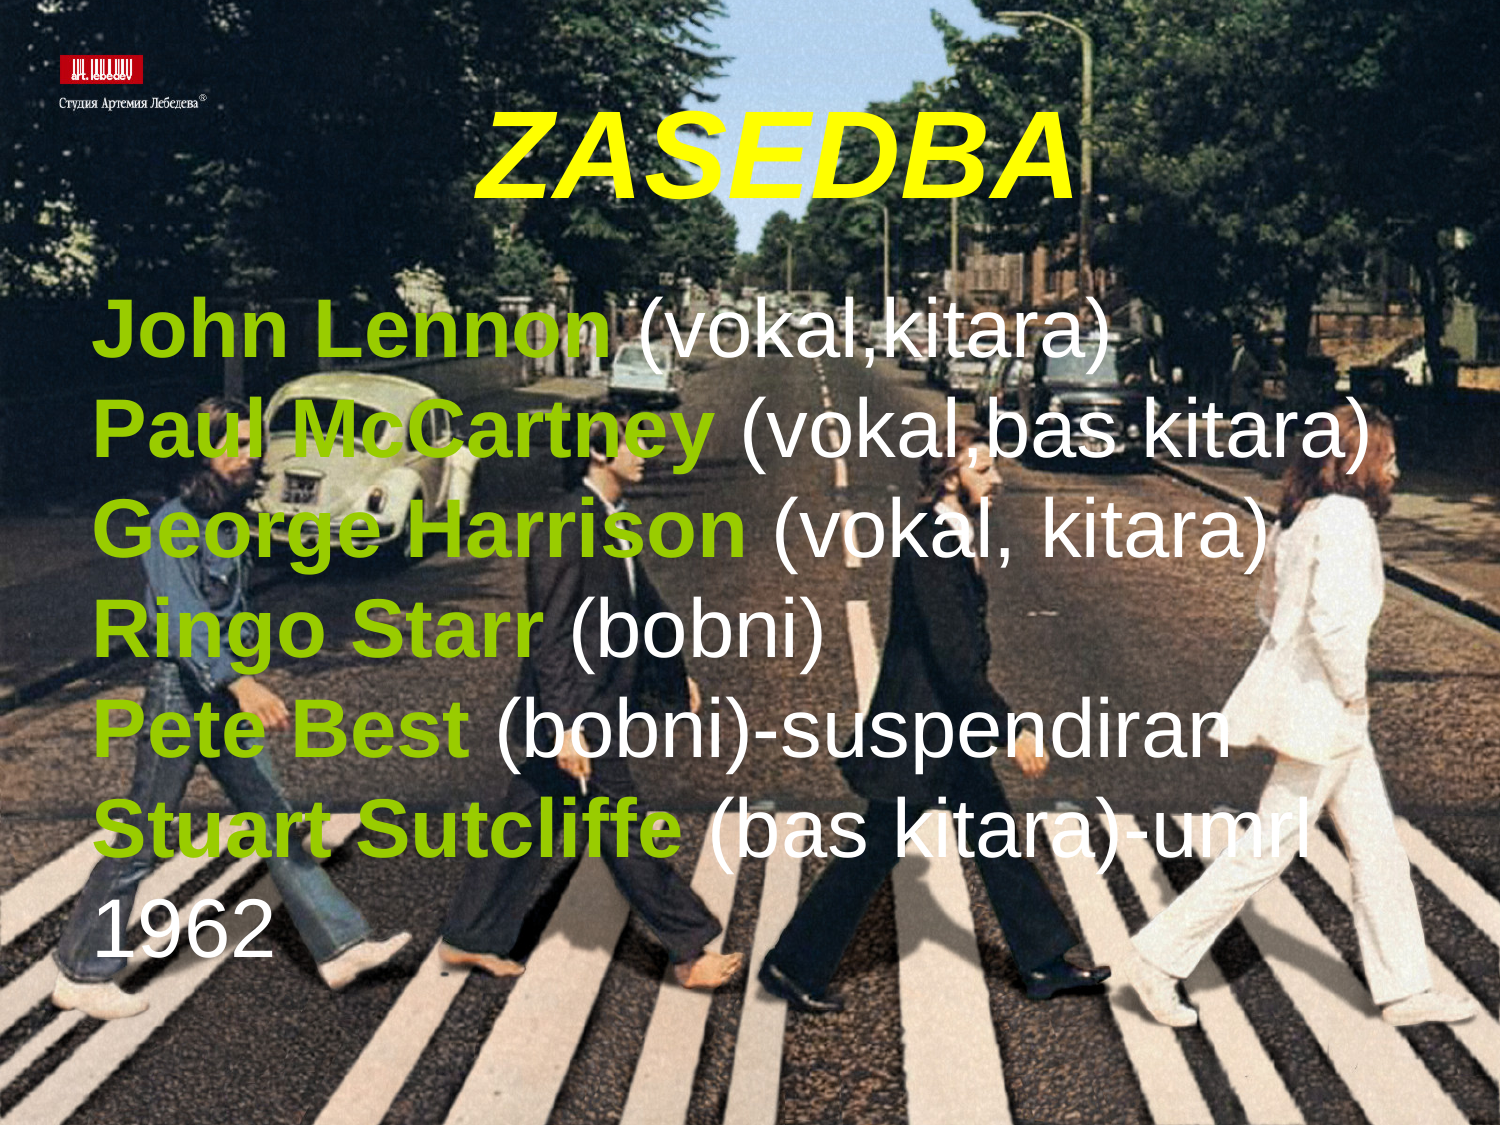

#
ZASEDBA
John Lennon (vokal,kitara)
Paul McCartney (vokal,bas kitara)
George Harrison (vokal, kitara)
Ringo Starr (bobni)
Pete Best (bobni)-suspendiran
Stuart Sutcliffe (bas kitara)-umrl 1962